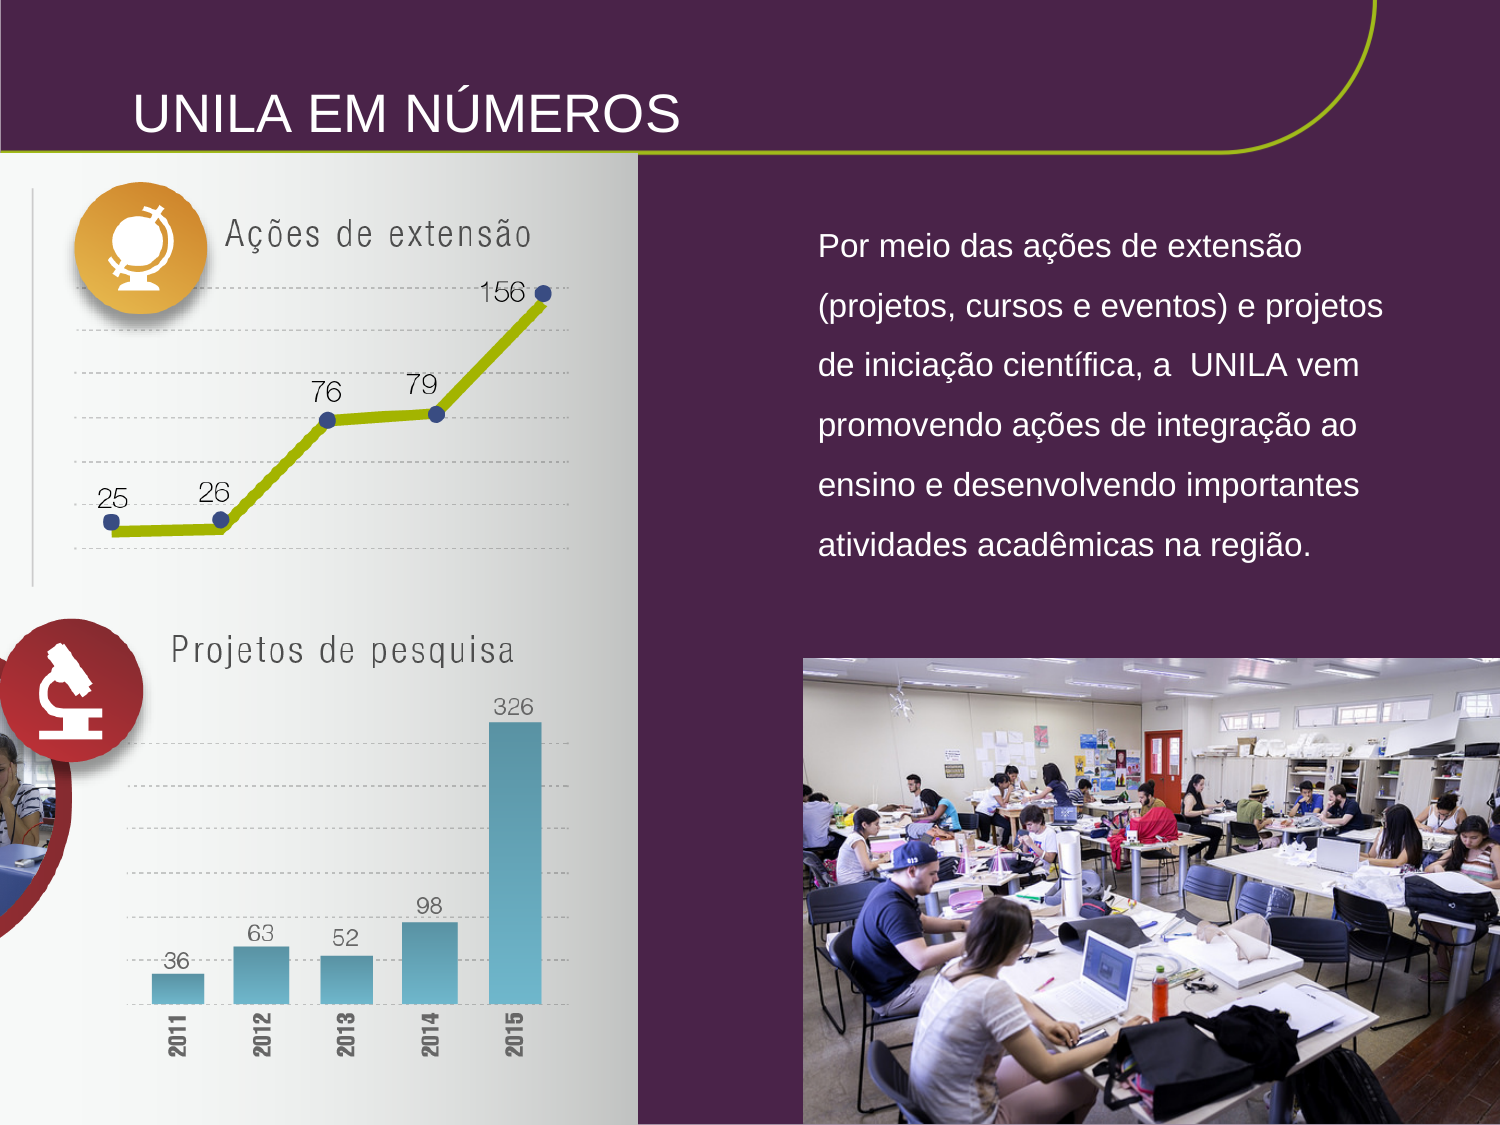

UNILA EM NÚMEROS
Por meio das ações de extensão (projetos, cursos e eventos) e projetos de iniciação científica, a UNILA vem promovendo ações de integração ao ensino e desenvolvendo importantes atividades acadêmicas na região.